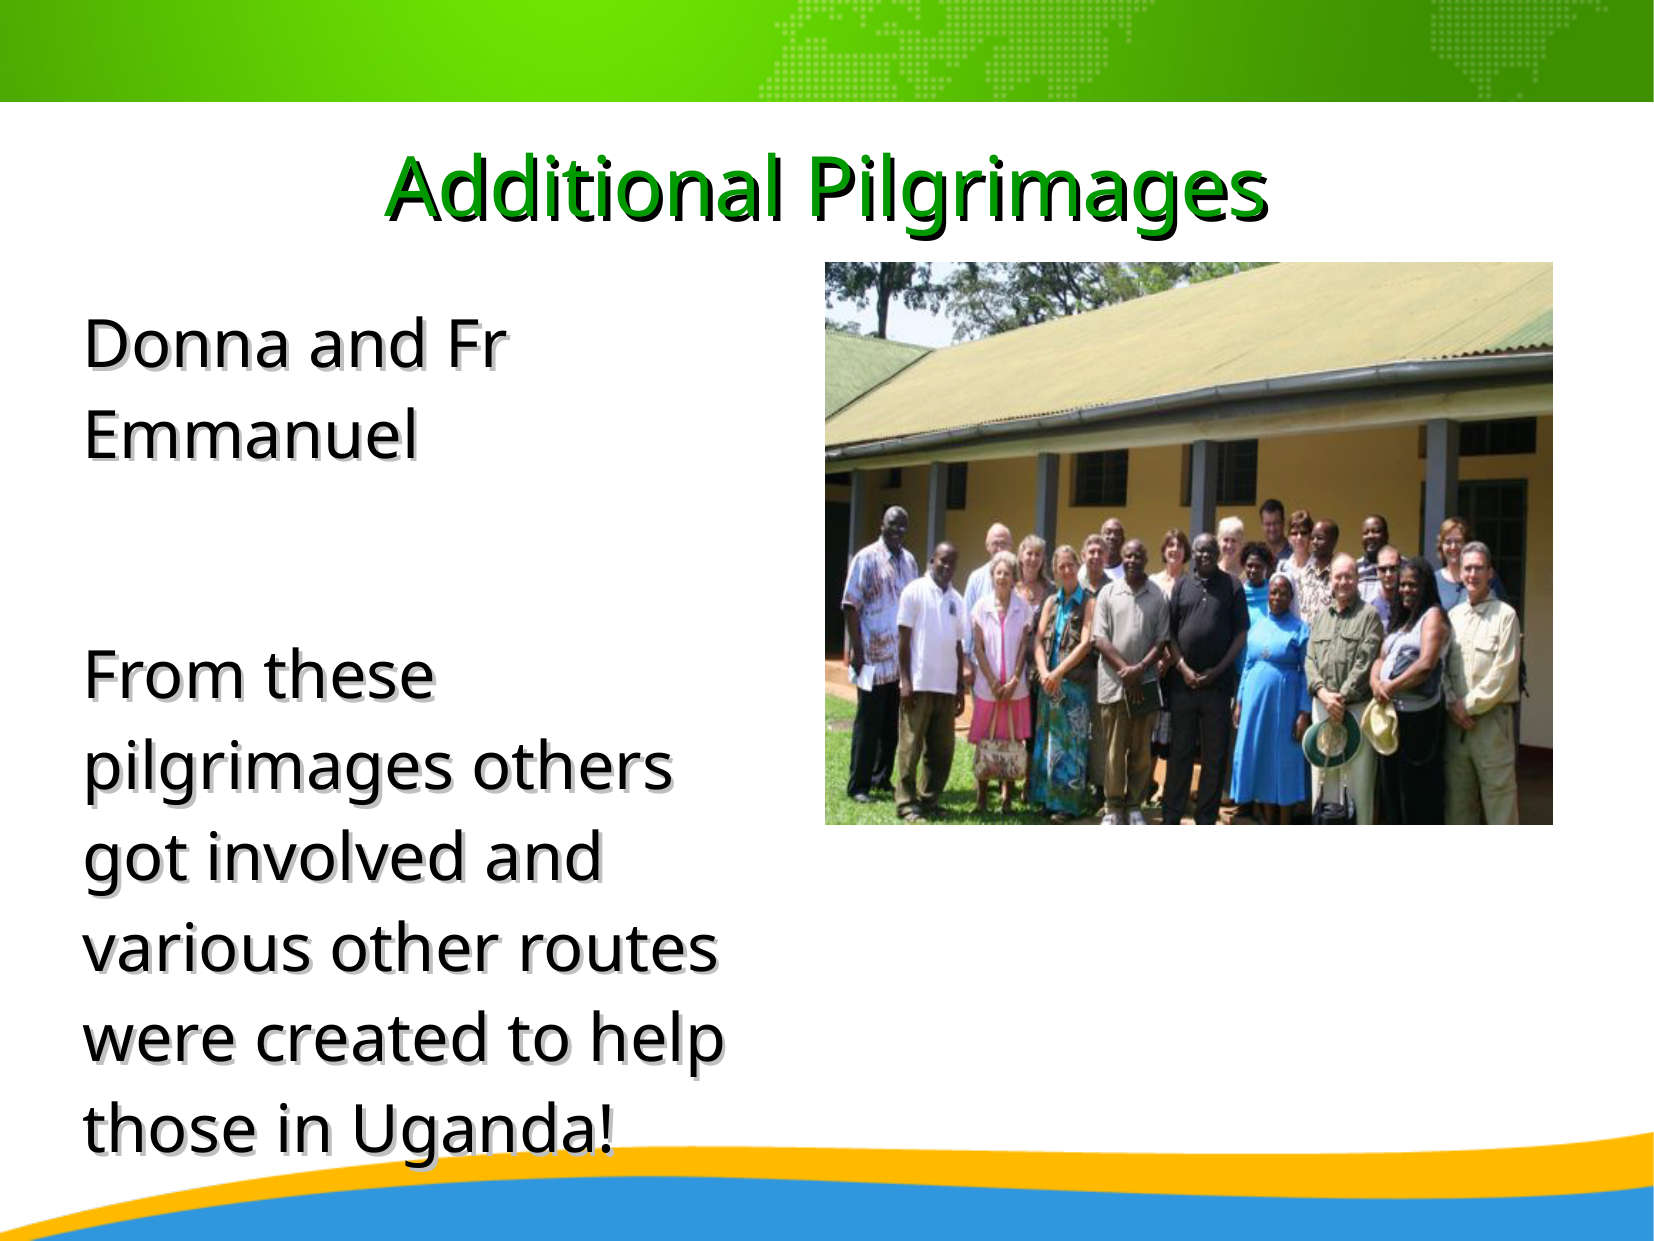

# Additional Pilgrimages
Donna and Fr Emmanuel
From these pilgrimages others got involved and various other routes were created to help those in Uganda!